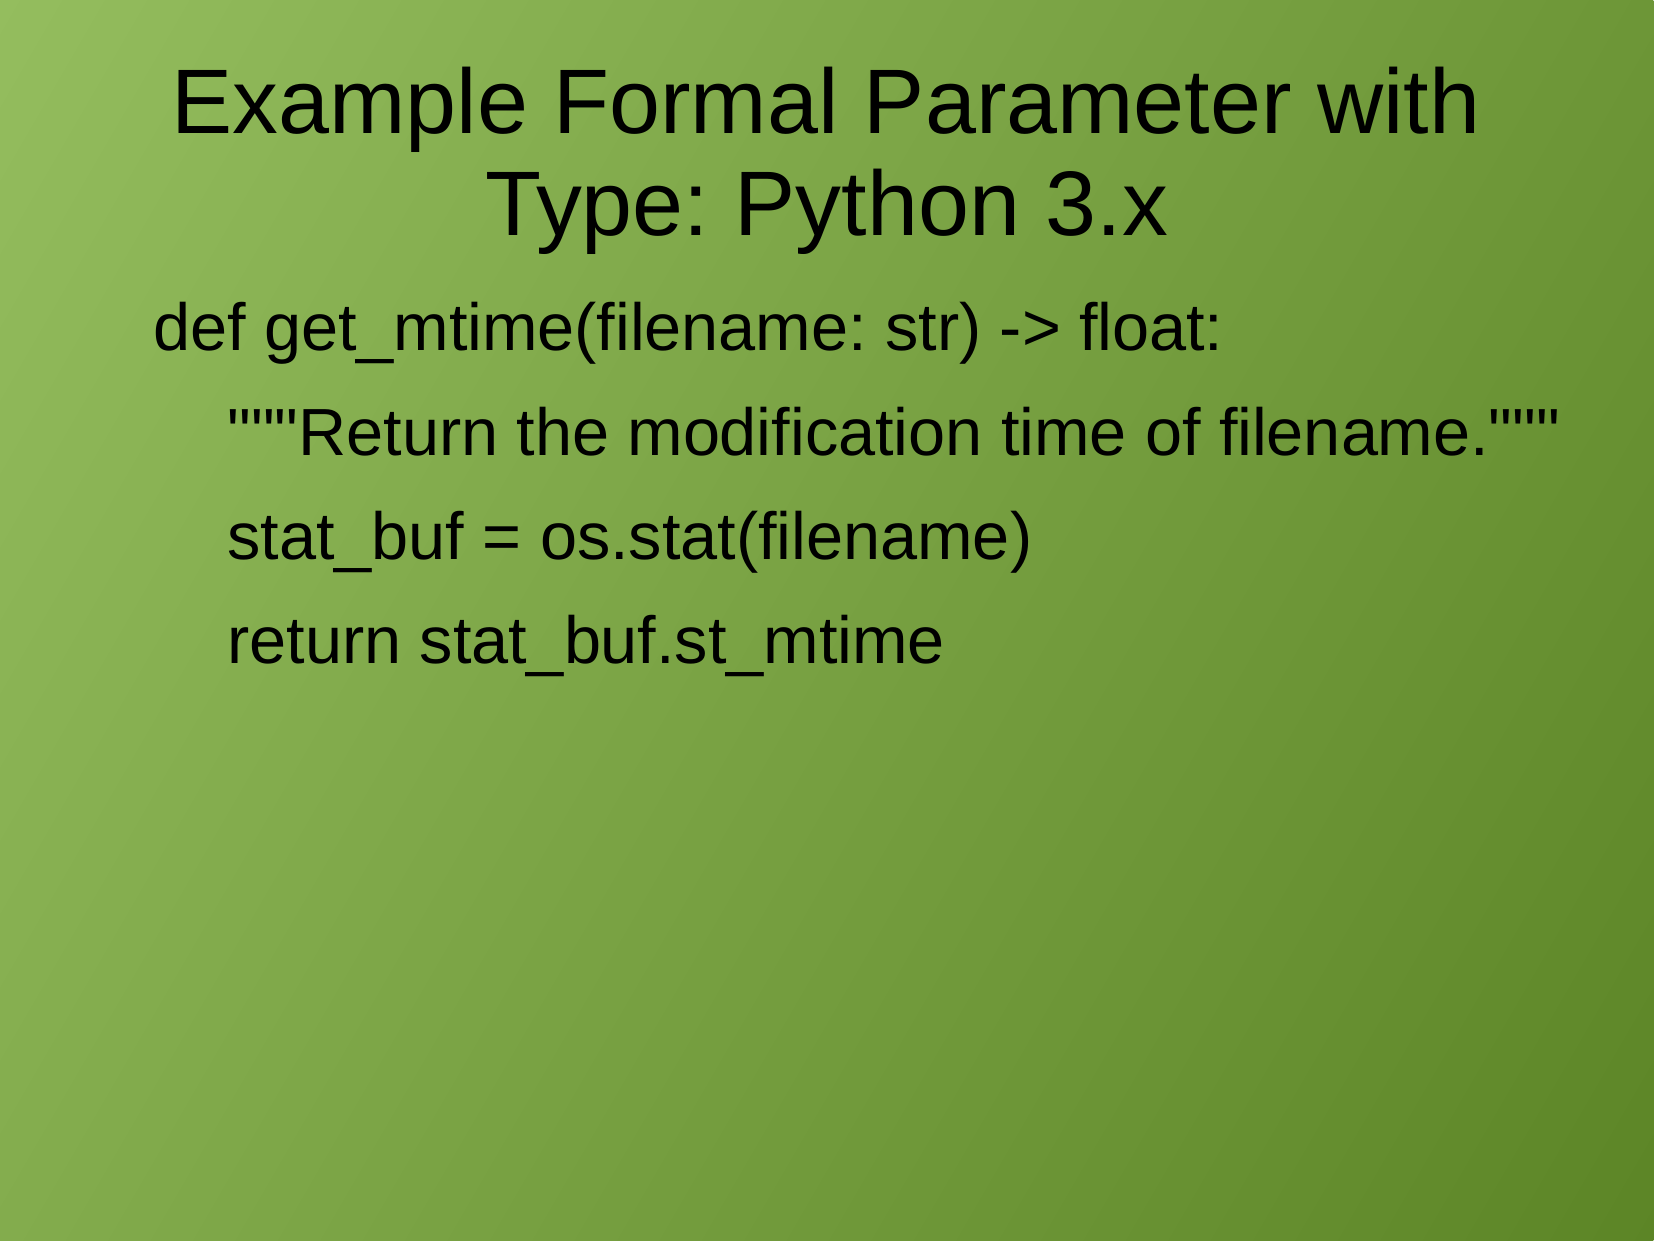

# Example Formal Parameter with Type: Python 3.x
def get_mtime(filename: str) -> float:
 """Return the modification time of filename."""
 stat_buf = os.stat(filename)
 return stat_buf.st_mtime